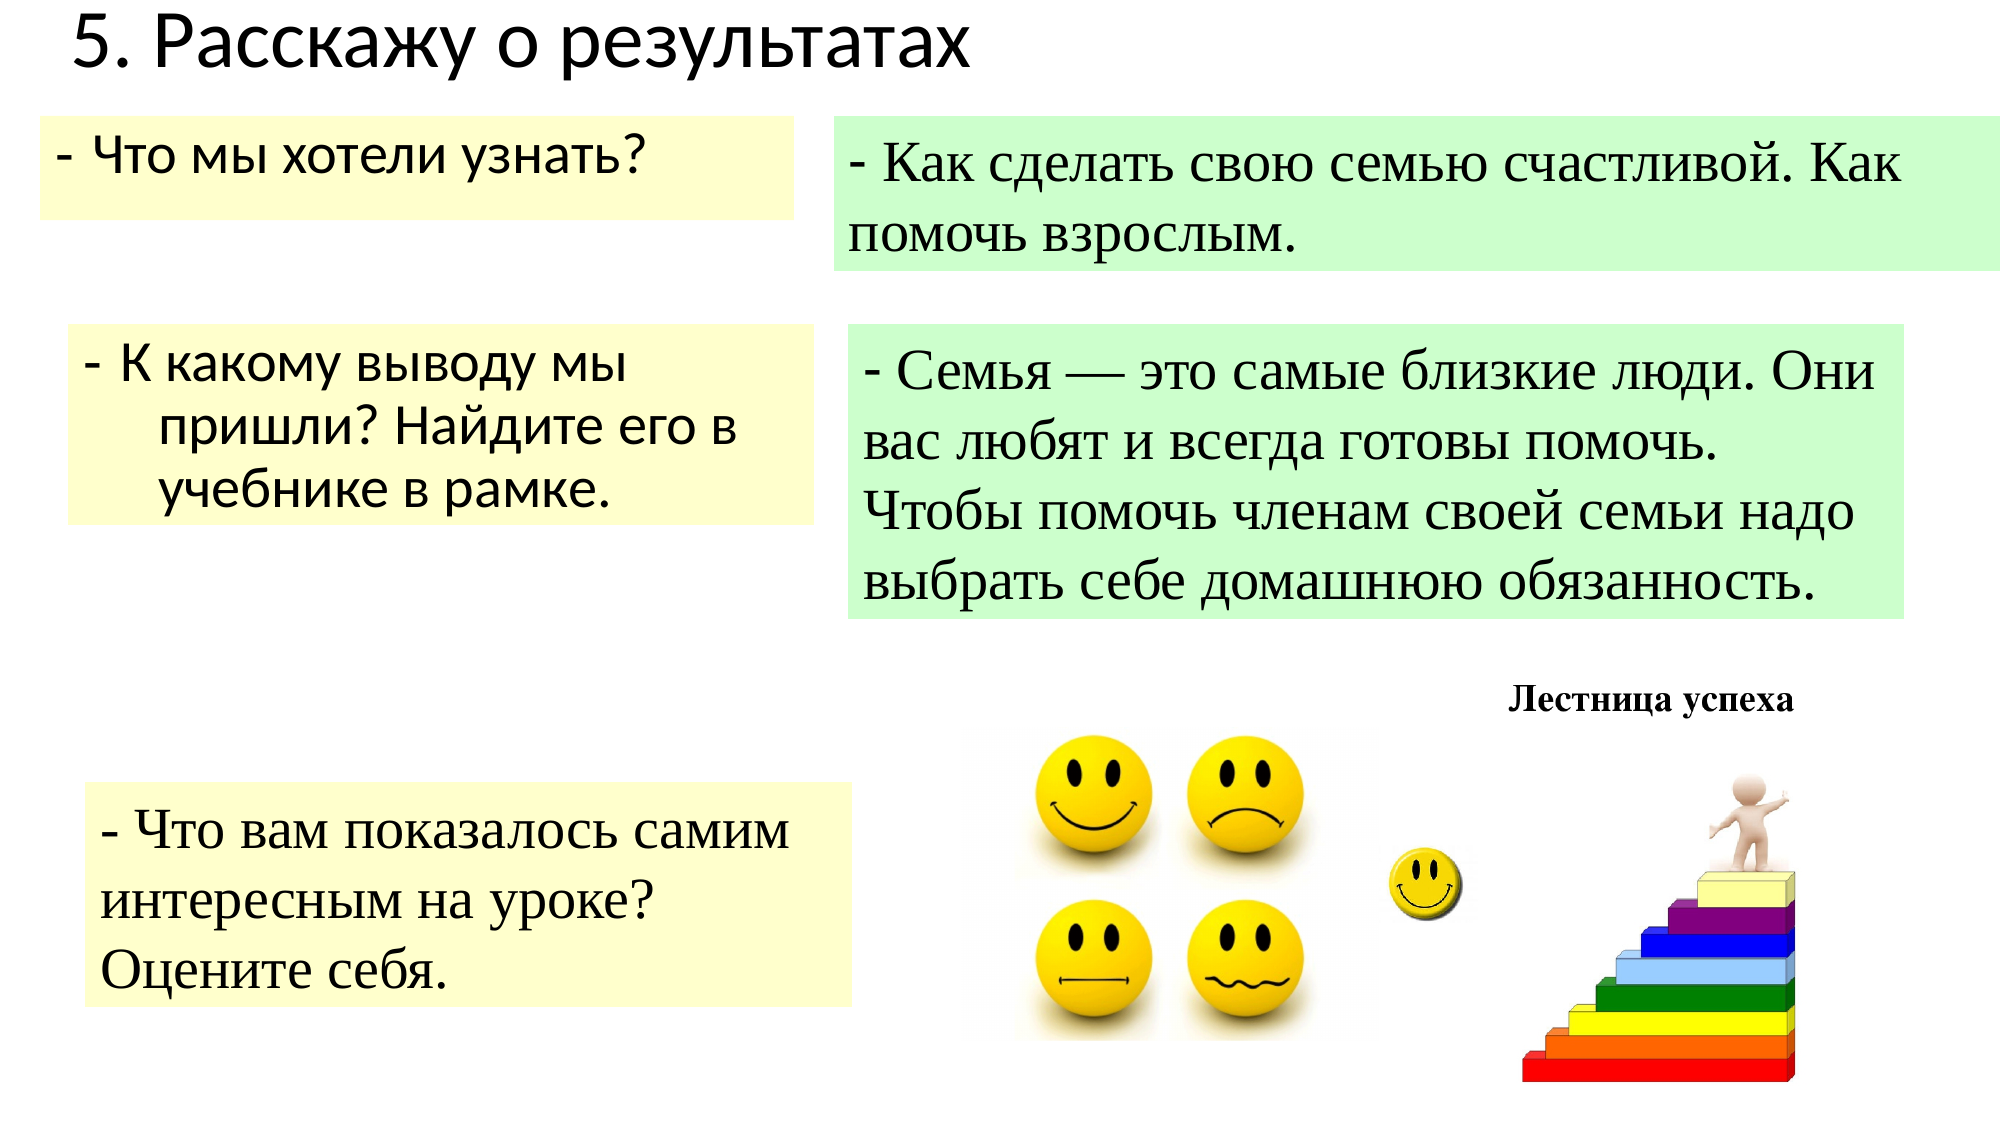

# 5. Расскажу о результатах
Что мы хотели узнать?
 Как сделать свою семью счастливой. Как помочь взрослым.
К какому выводу мы пришли? Найдите его в учебнике в рамке.
 Семья — это самые близкие люди. Они вас любят и всегда готовы помочь.
Чтобы помочь членам своей семьи надо выбрать себе домашнюю обязанность.
- Что вам показалось самим интересным на уроке? Оцените себя.